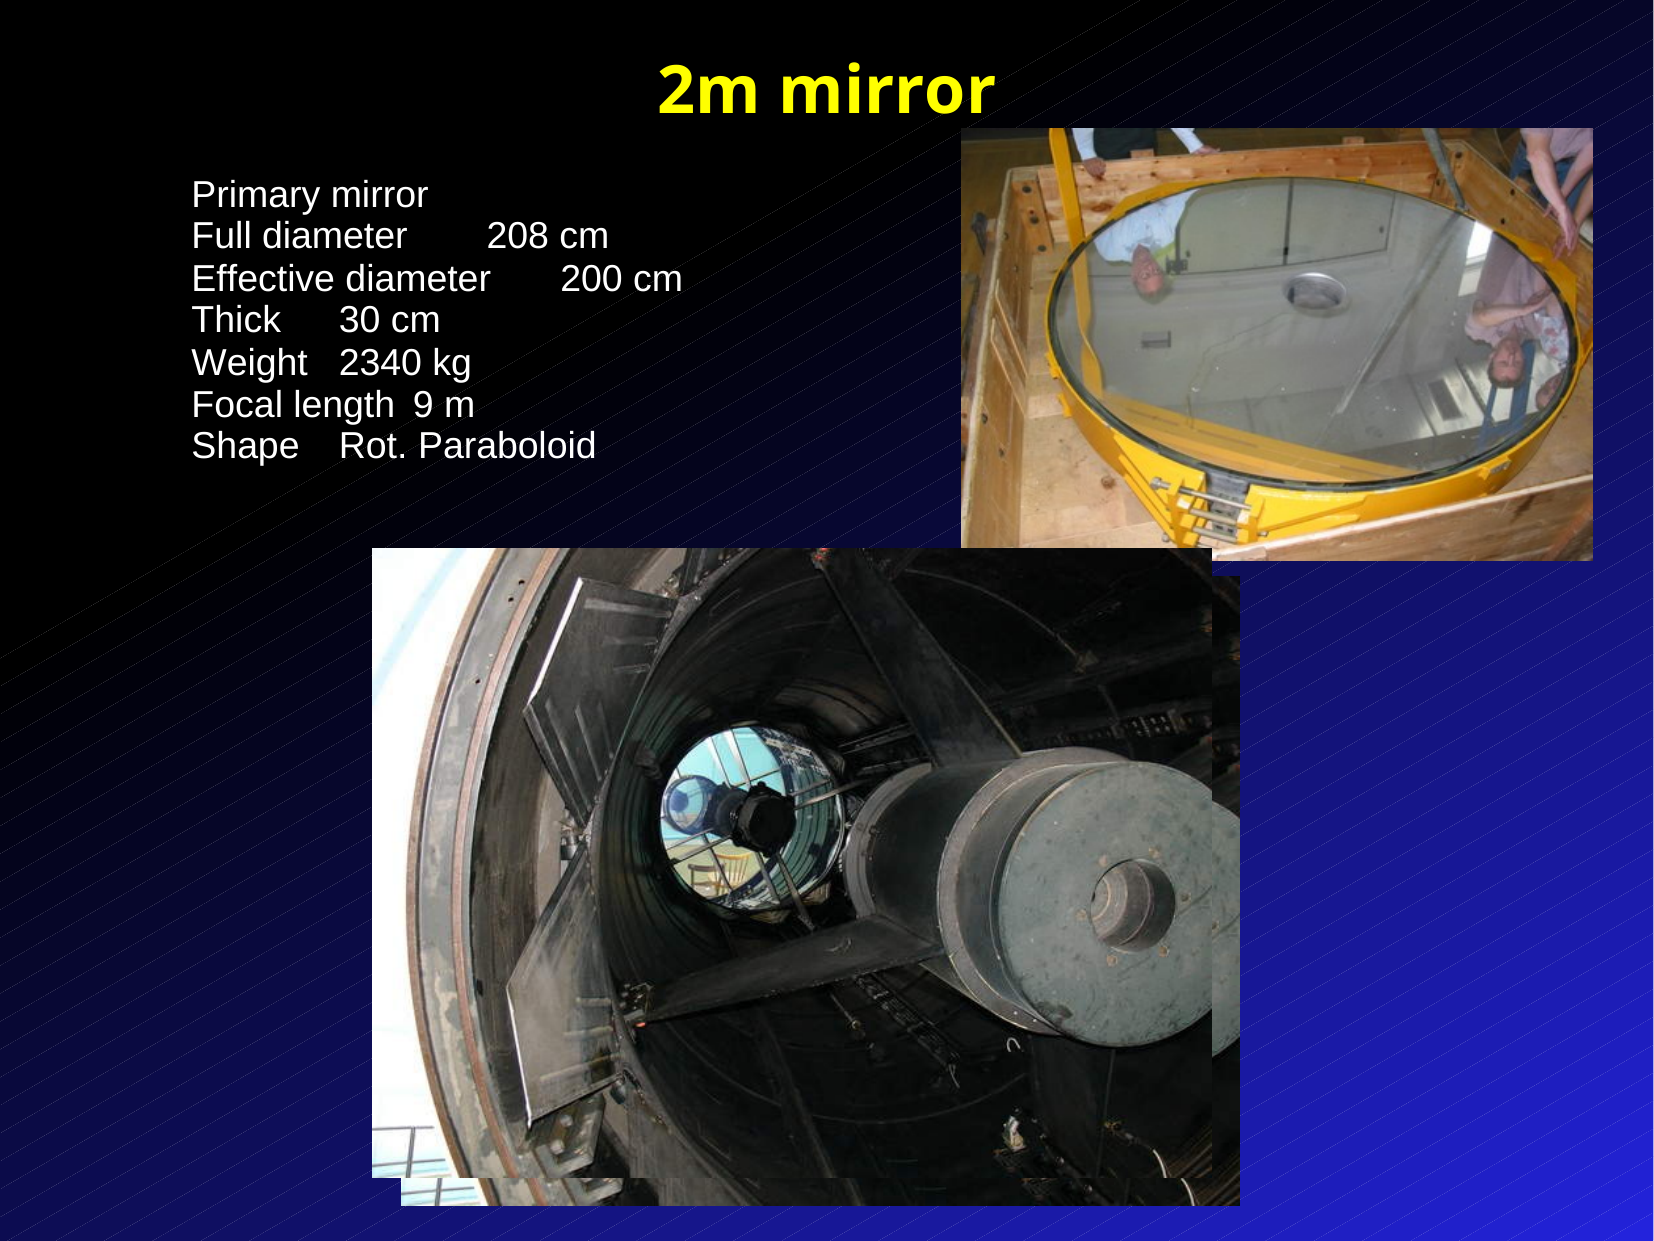

# 2m mirror
Primary mirror
Full diameter 	208 cm
Effective diameter 	200 cm
Thick 	30 cm
Weight 	2340 kg
Focal length 	9 m
Shape 	Rot. Paraboloid